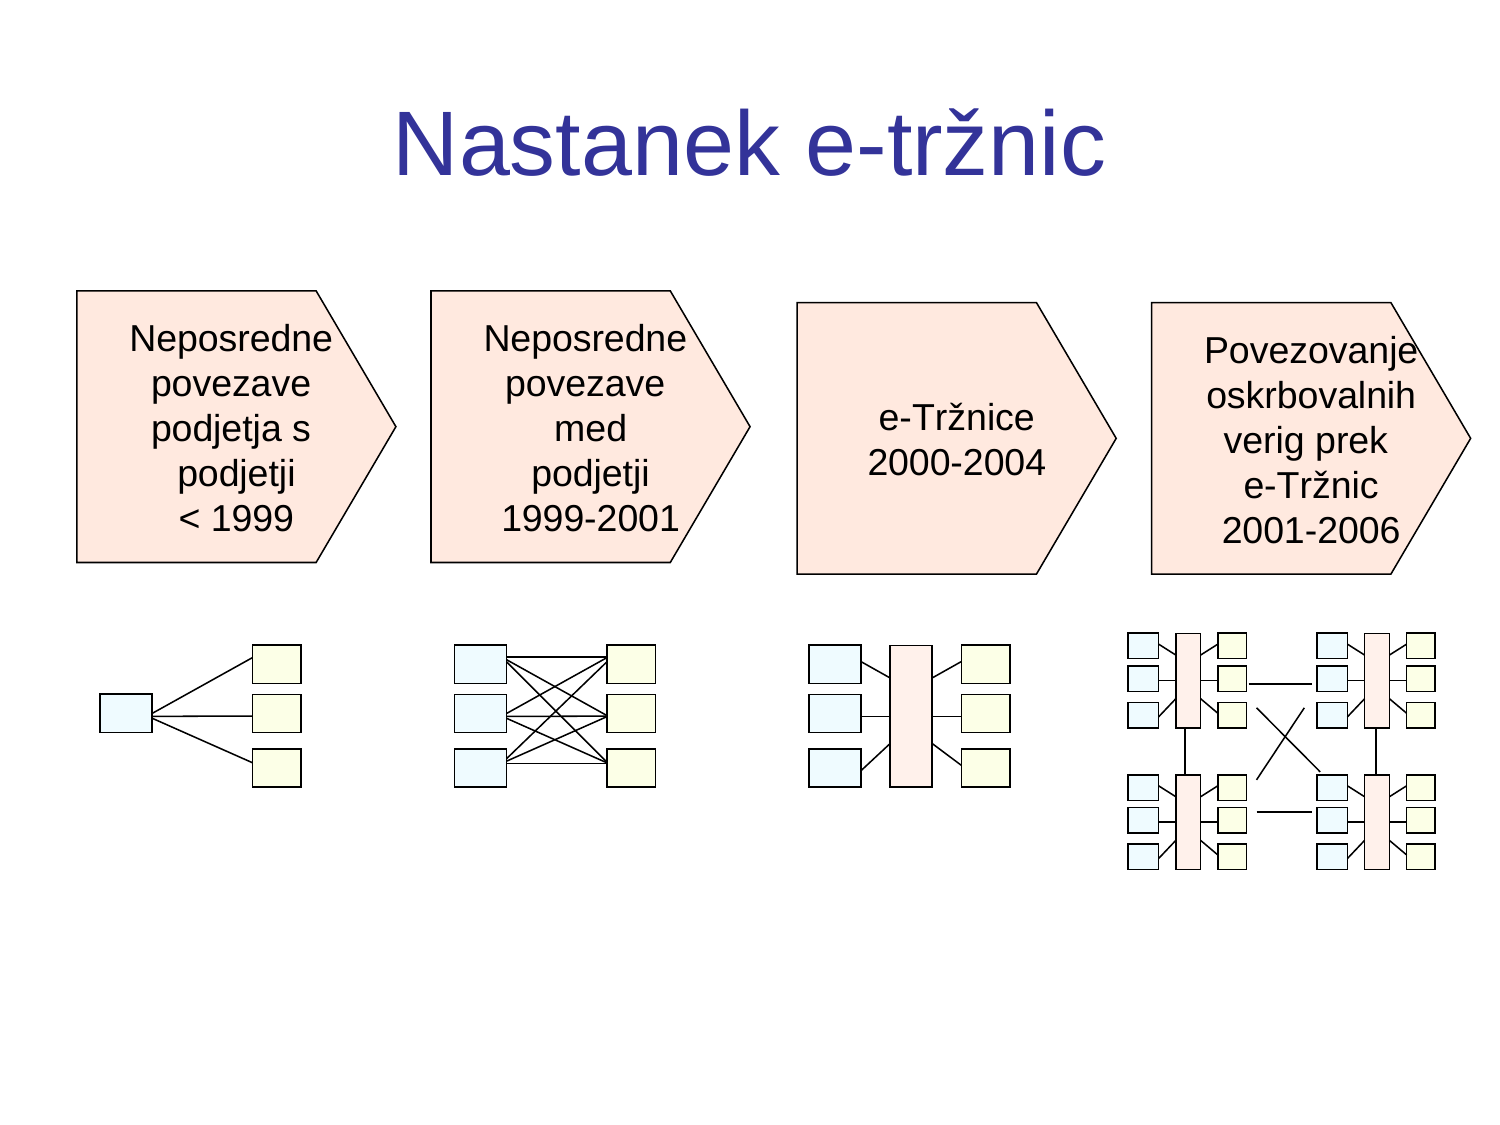

# Nastanek e-tržnic
Neposredne
povezave
podjetja s
podjetji
< 1999
Neposredne
povezave
med
podjetji
1999-2001
e-Tržnice
2000-2004
Povezovanje
oskrbovalnih
verig prek
e-Tržnic
2001-2006